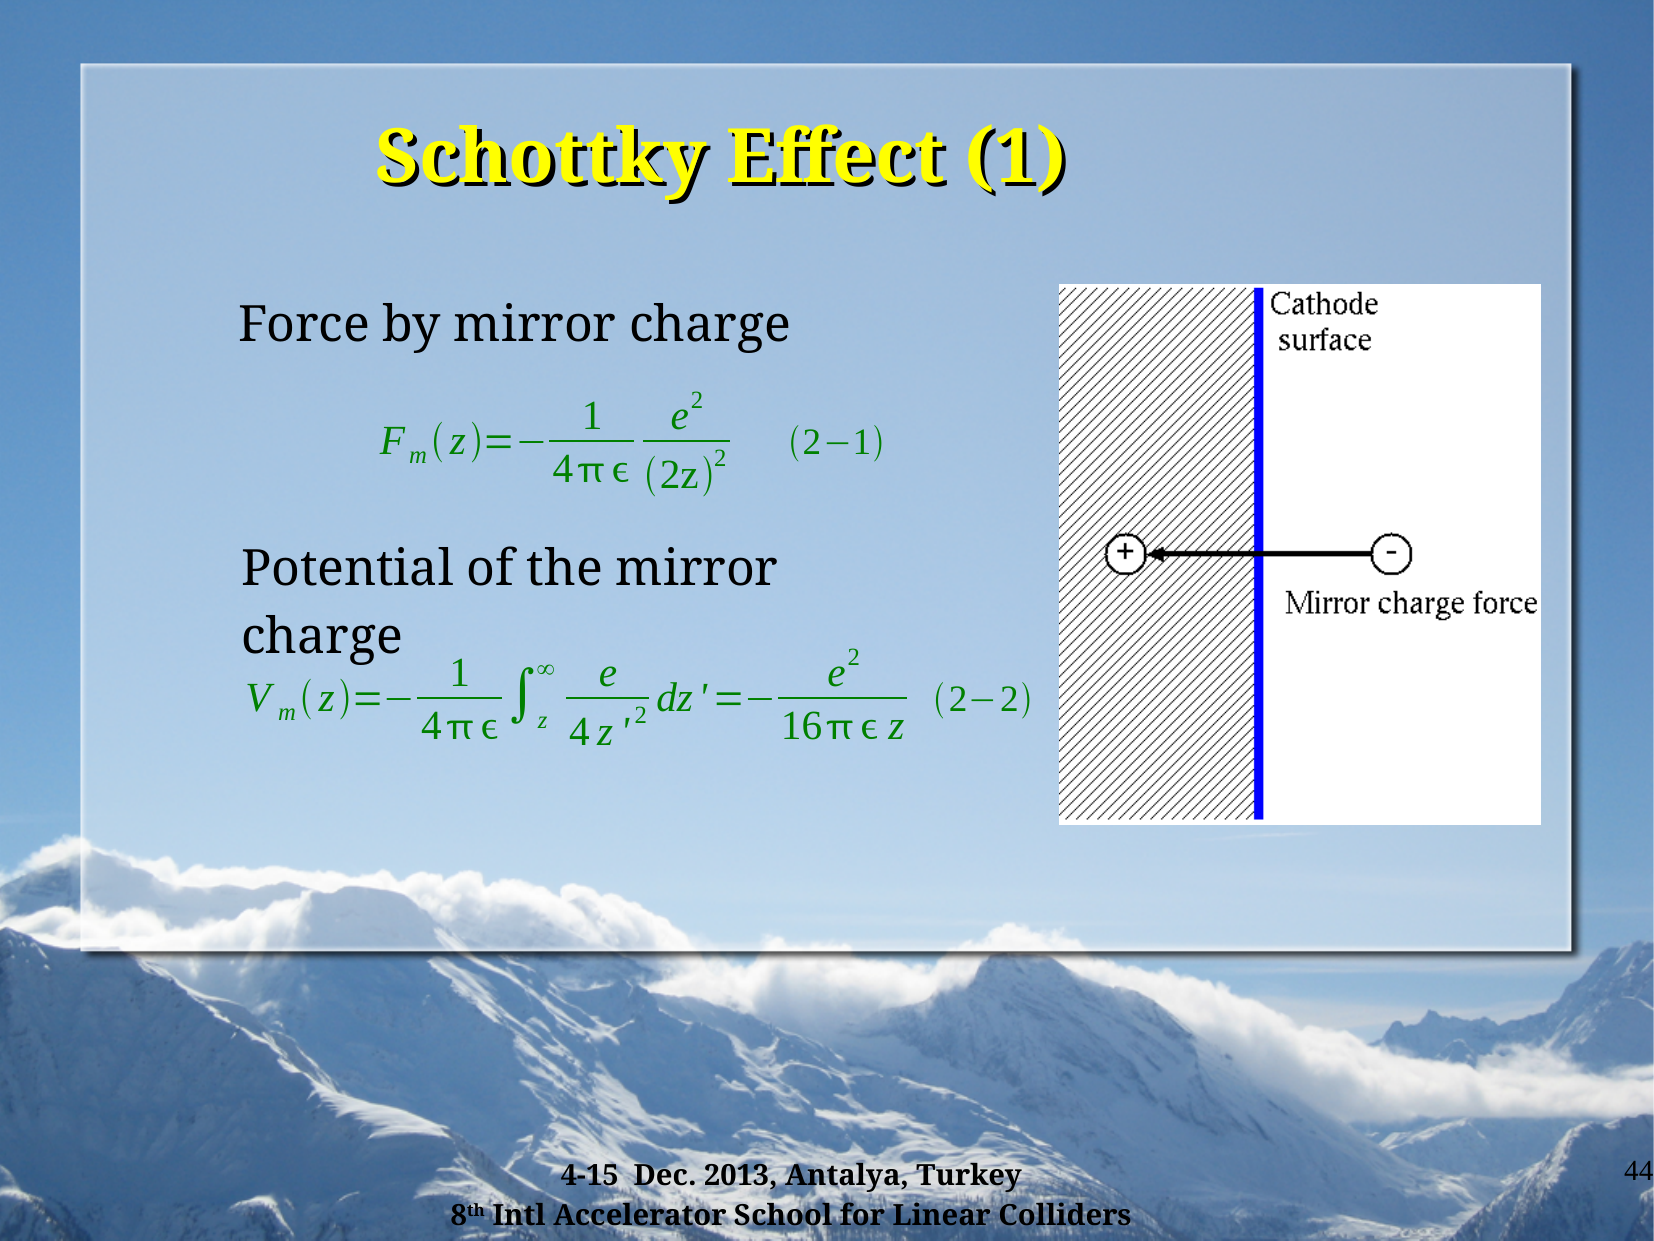

# Schottky Effect (1)
Force by mirror charge
Potential of the mirror charge
44